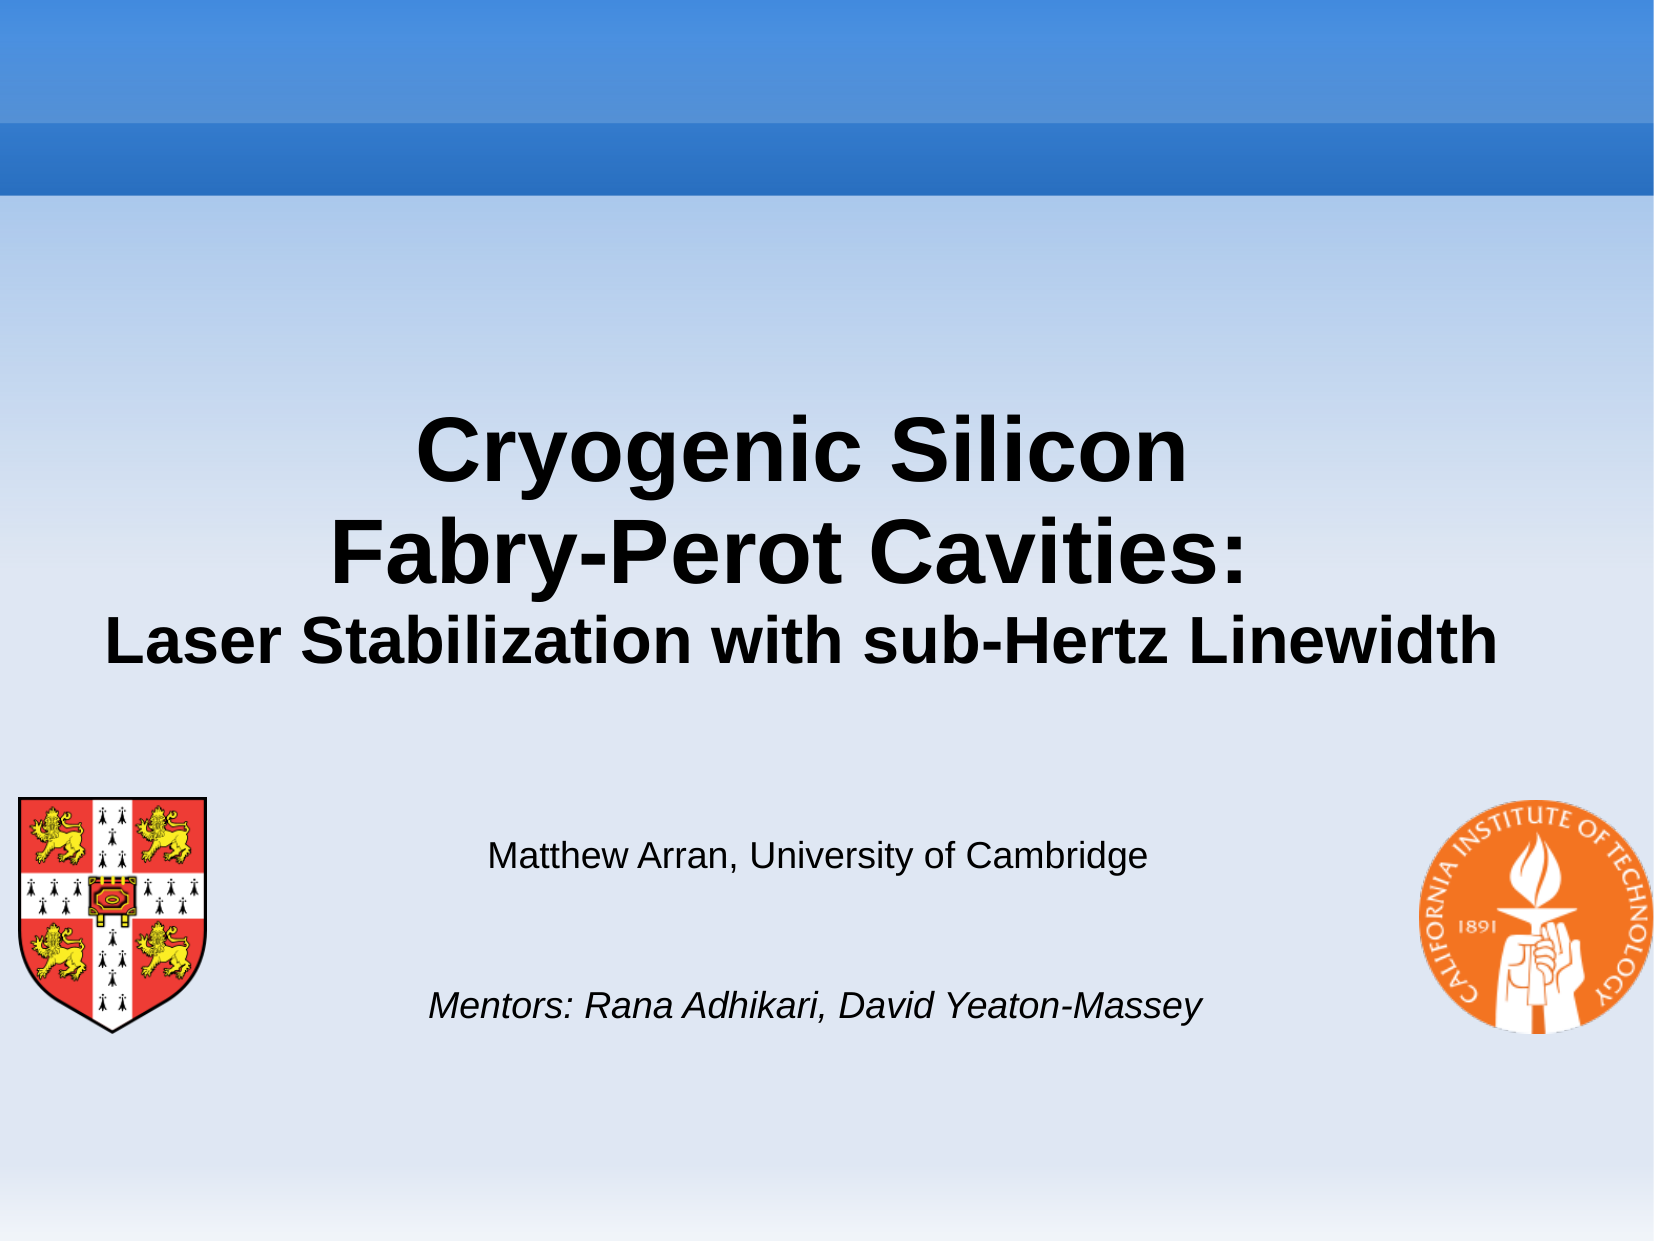

# Cryogenic Silicon Fabry-Perot Cavities: Laser Stabilization with sub-Hertz Linewidth
Matthew Arran, University of Cambridge
Mentors: Rana Adhikari, David Yeaton-Massey